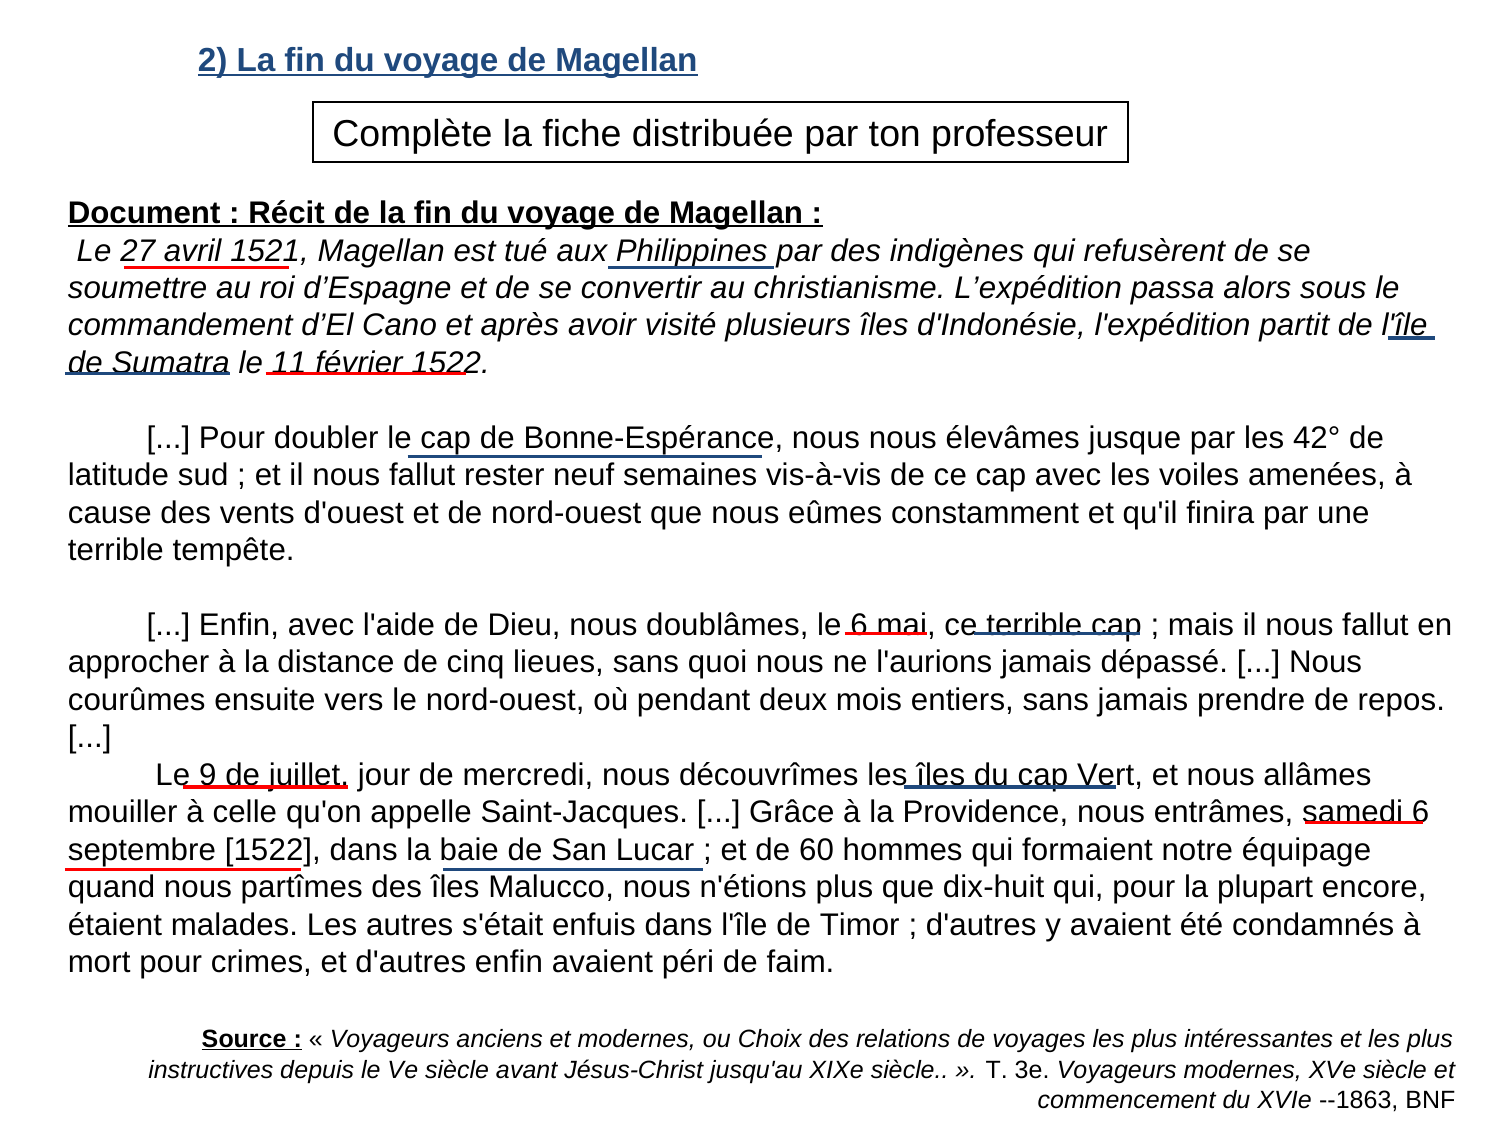

2) La fin du voyage de Magellan
Complète la fiche distribuée par ton professeur
Document : Récit de la fin du voyage de Magellan :
 Le 27 avril 1521, Magellan est tué aux Philippines par des indigènes qui refusèrent de se soumettre au roi d’Espagne et de se convertir au christianisme. L’expédition passa alors sous le commandement d’El Cano et après avoir visité plusieurs îles d'Indonésie, l'expédition partit de l'île de Sumatra le 11 février 1522.
 [...] Pour doubler le cap de Bonne-Espérance, nous nous élevâmes jusque par les 42° de latitude sud ; et il nous fallut rester neuf semaines vis-à-vis de ce cap avec les voiles amenées, à cause des vents d'ouest et de nord-ouest que nous eûmes constamment et qu'il finira par une terrible tempête.
 [...] Enfin, avec l'aide de Dieu, nous doublâmes, le 6 mai, ce terrible cap ; mais il nous fallut en approcher à la distance de cinq lieues, sans quoi nous ne l'aurions jamais dépassé. [...] Nous courûmes ensuite vers le nord-ouest, où pendant deux mois entiers, sans jamais prendre de repos. [...]
 Le 9 de juillet, jour de mercredi, nous découvrîmes les îles du cap Vert, et nous allâmes mouiller à celle qu'on appelle Saint-Jacques. [...] Grâce à la Providence, nous entrâmes, samedi 6 septembre [1522], dans la baie de San Lucar ; et de 60 hommes qui formaient notre équipage quand nous partîmes des îles Malucco, nous n'étions plus que dix-huit qui, pour la plupart encore, étaient malades. Les autres s'était enfuis dans l'île de Timor ; d'autres y avaient été condamnés à mort pour crimes, et d'autres enfin avaient péri de faim.
 Source : « Voyageurs anciens et modernes, ou Choix des relations de voyages les plus intéressantes et les plus instructives depuis le Ve siècle avant Jésus-Christ jusqu'au XIXe siècle.. ». T. 3e. Voyageurs modernes, XVe siècle et commencement du XVIe --1863, BNF